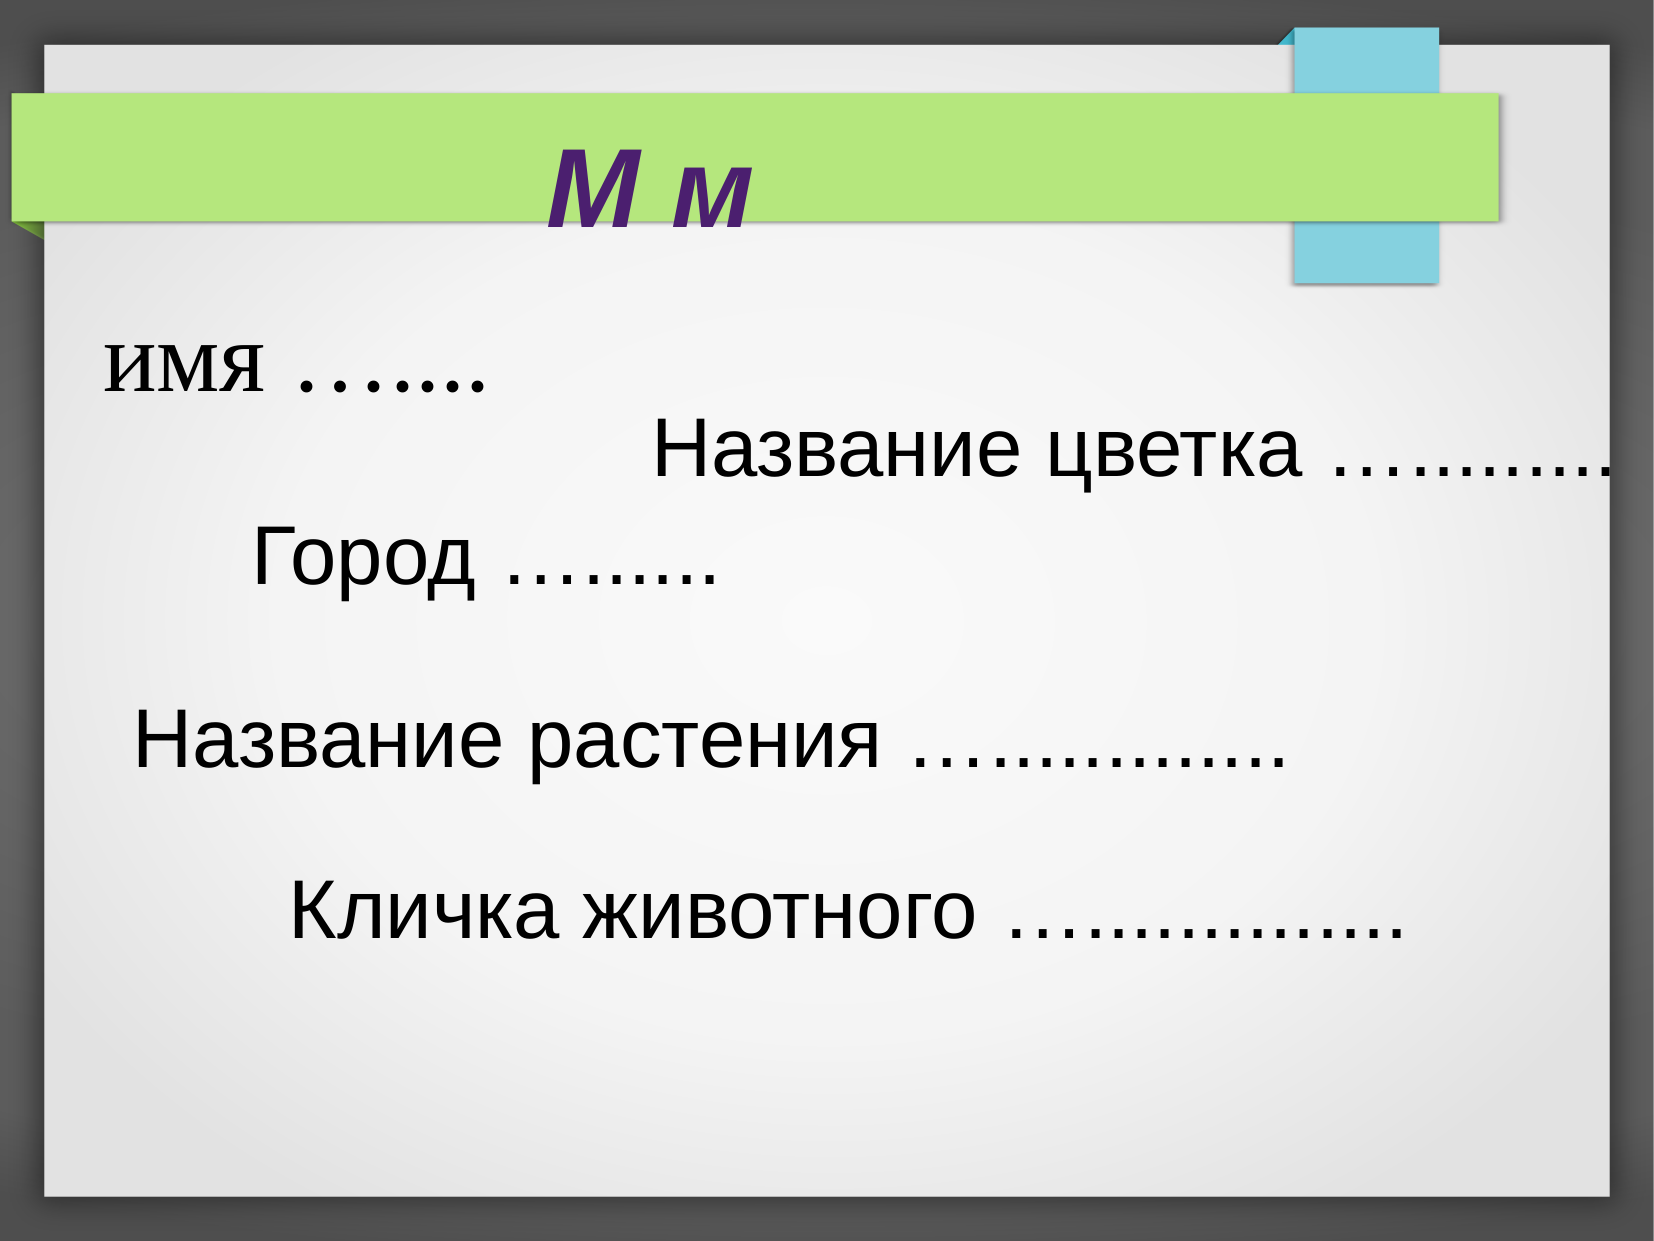

М м
имя …....
Название цветка ….........
Город …......
Название растения ….............
Кличка животного …..............